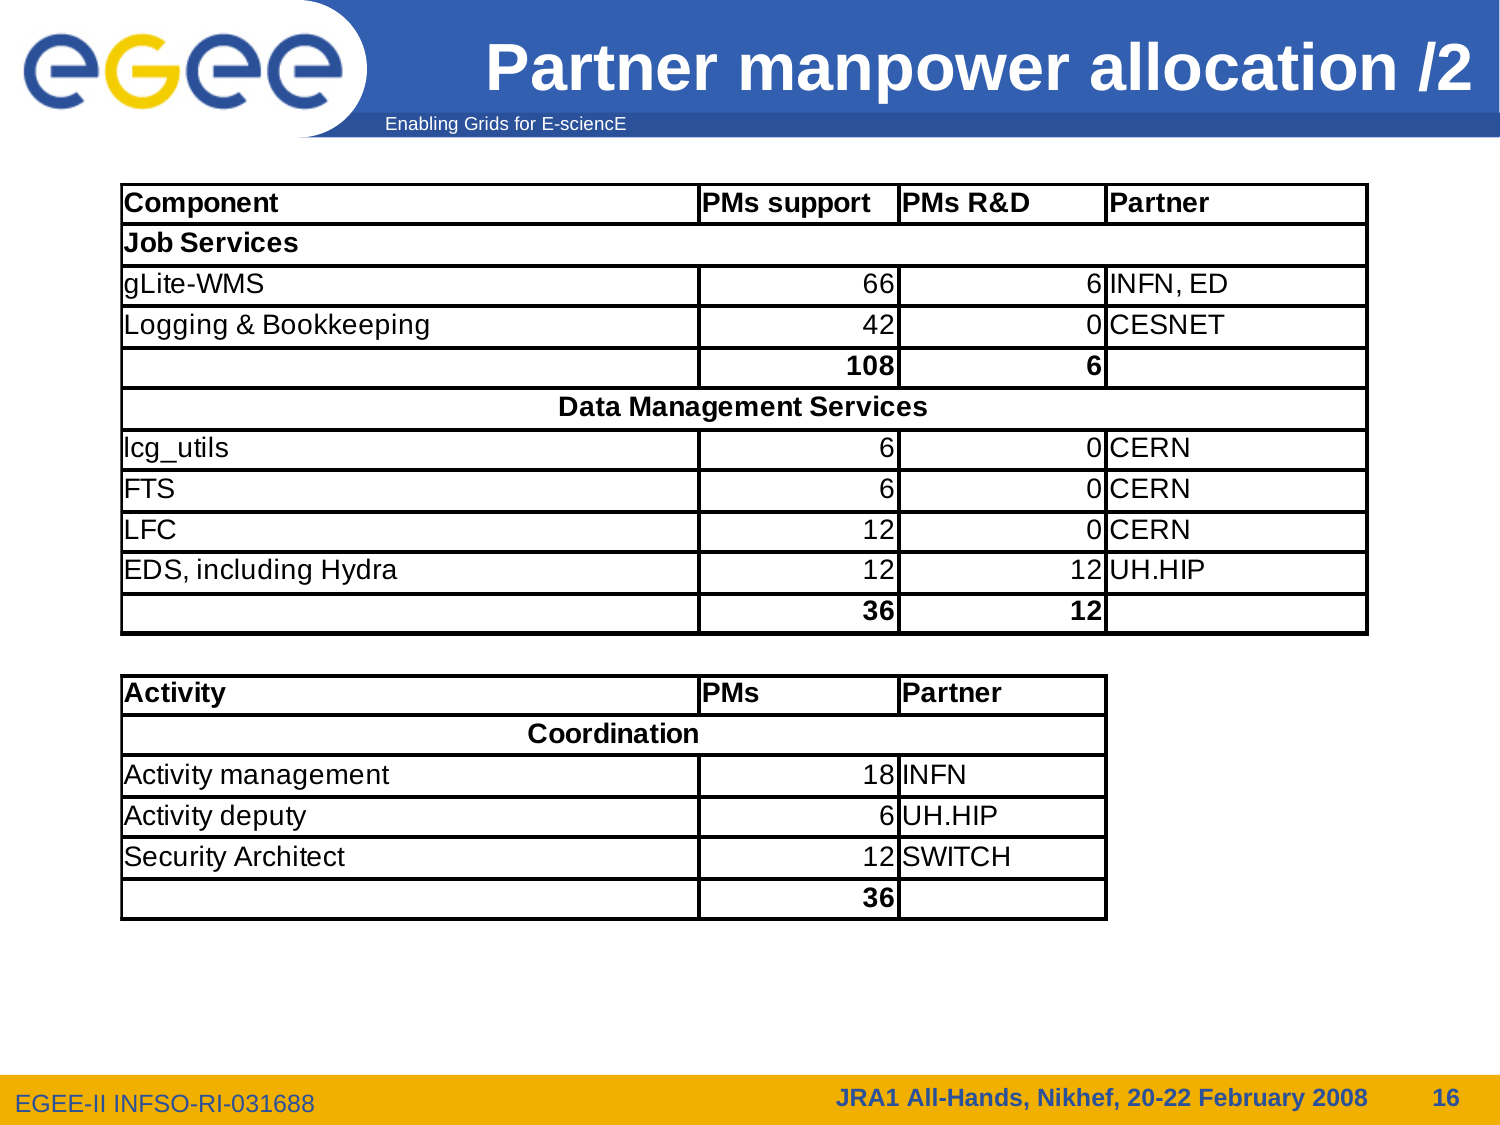

# Partner manpower allocation /2
JRA1 All-Hands, Nikhef, 20-22 February 2008
16